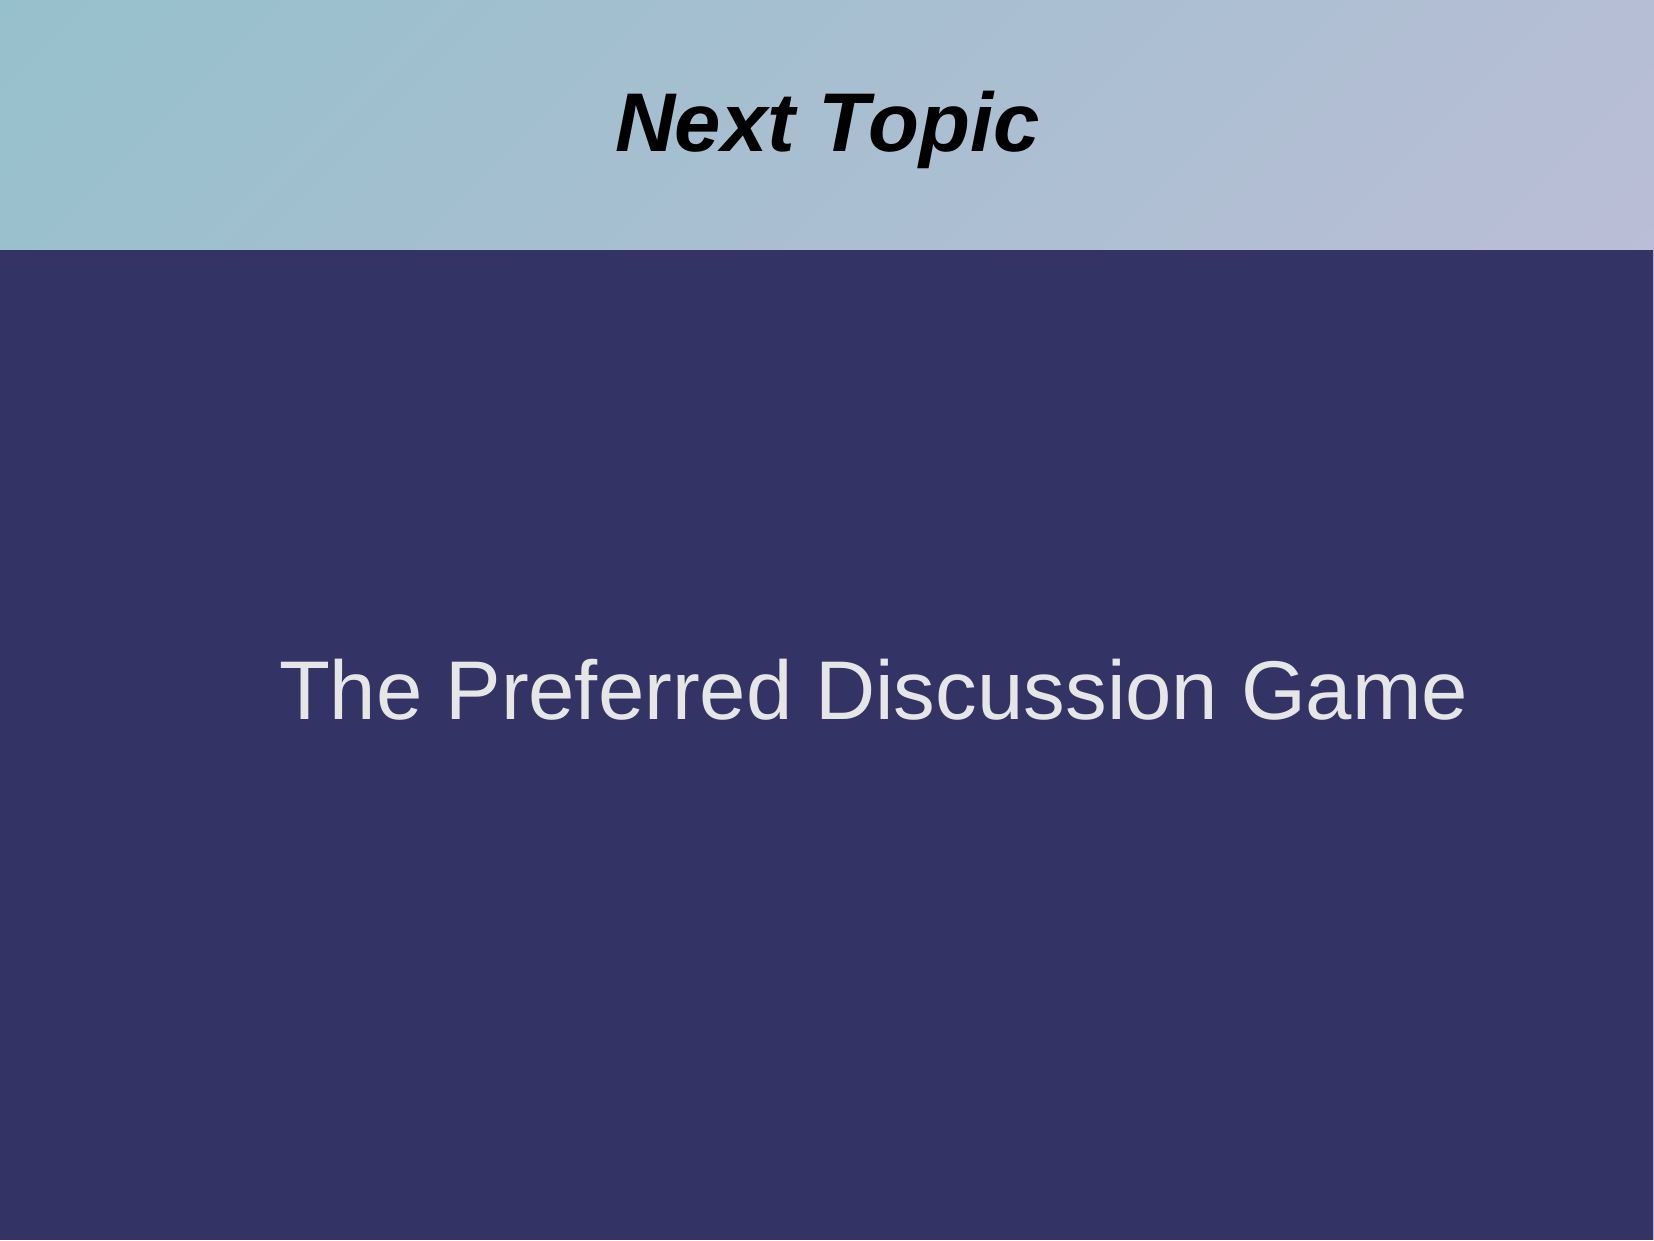

# Next Topic
The Preferred Discussion Game